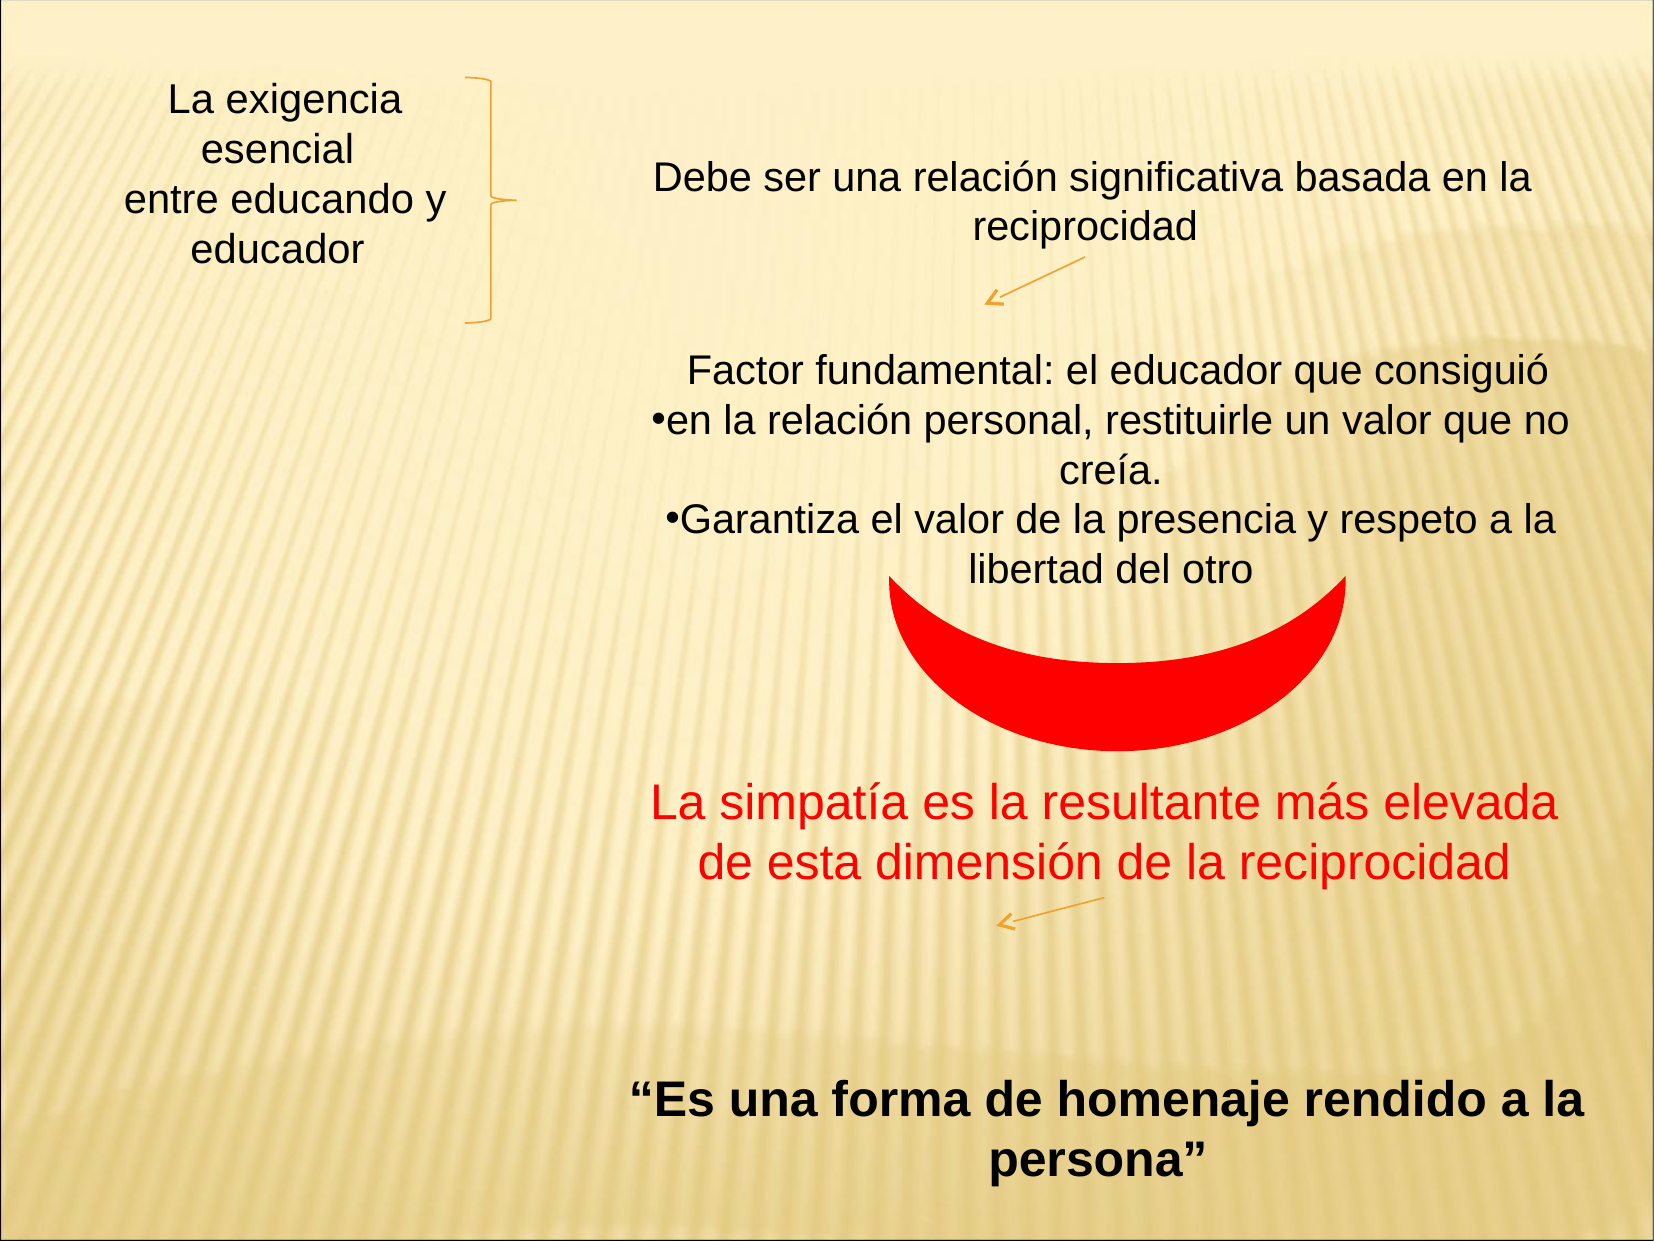

La exigencia esencial
entre educando y educador
Debe ser una relación significativa basada en la reciprocidad
Factor fundamental: el educador que consiguió
en la relación personal, restituirle un valor que no creía.
Garantiza el valor de la presencia y respeto a la libertad del otro
La simpatía es la resultante más elevada de esta dimensión de la reciprocidad
“Es una forma de homenaje rendido a la persona”